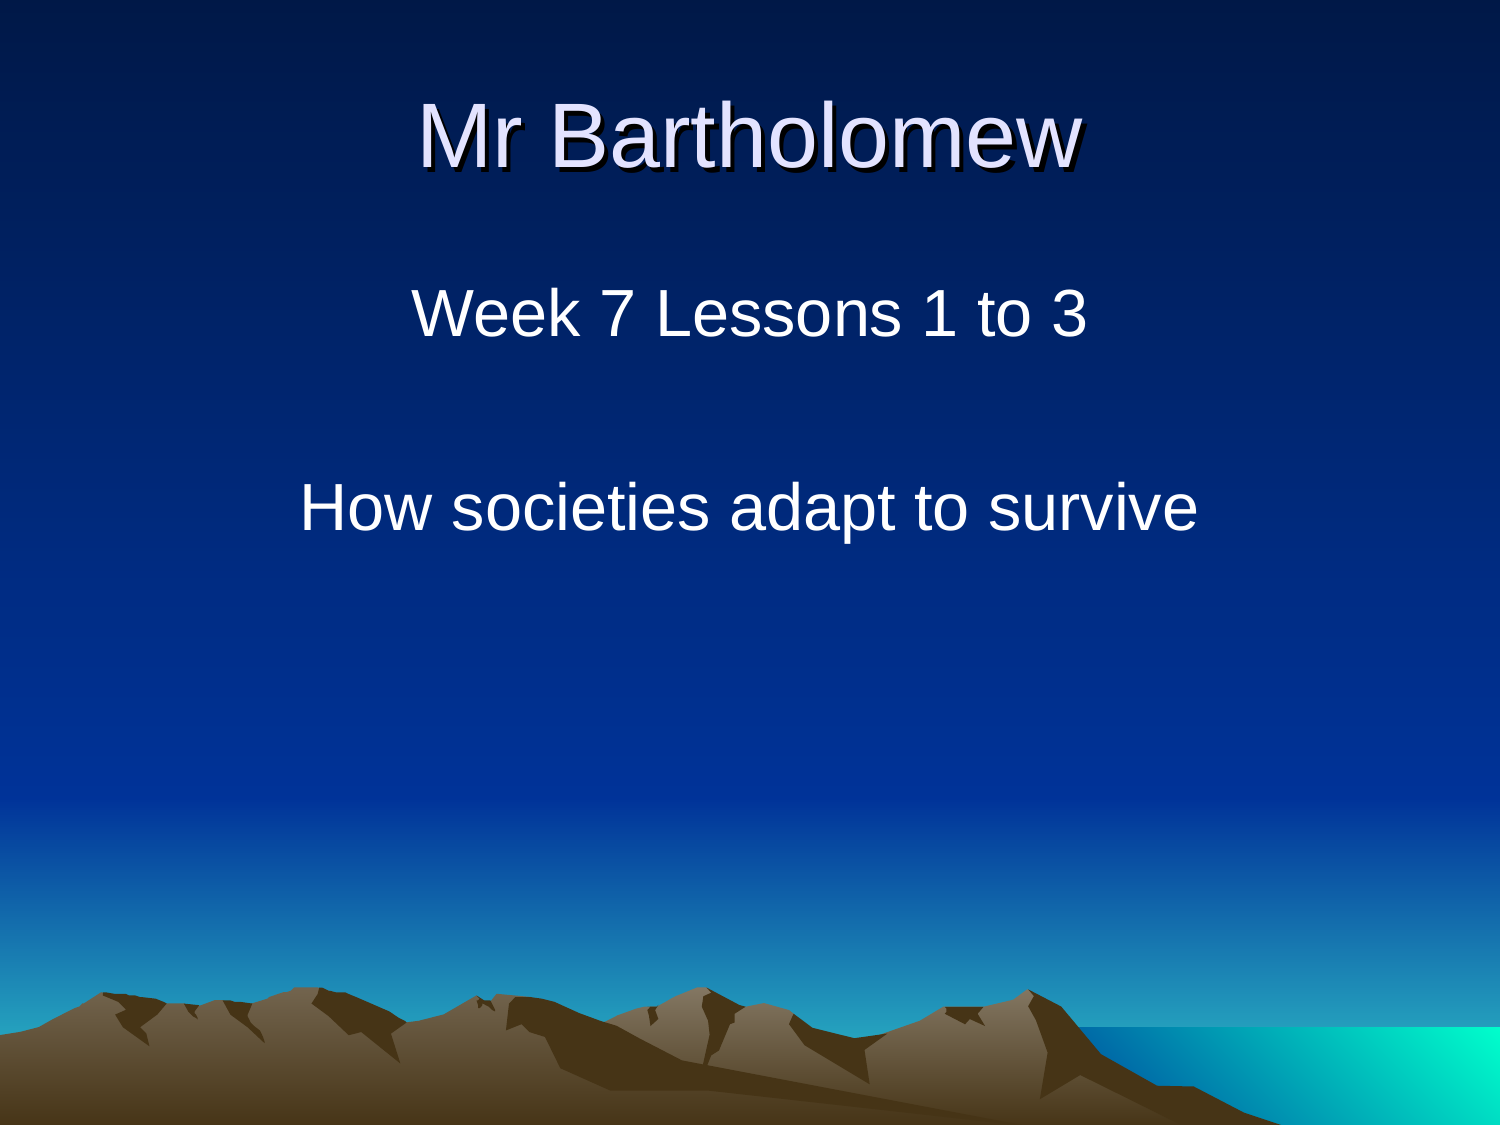

# Mr Bartholomew
Week 7 Lessons 1 to 3
How societies adapt to survive